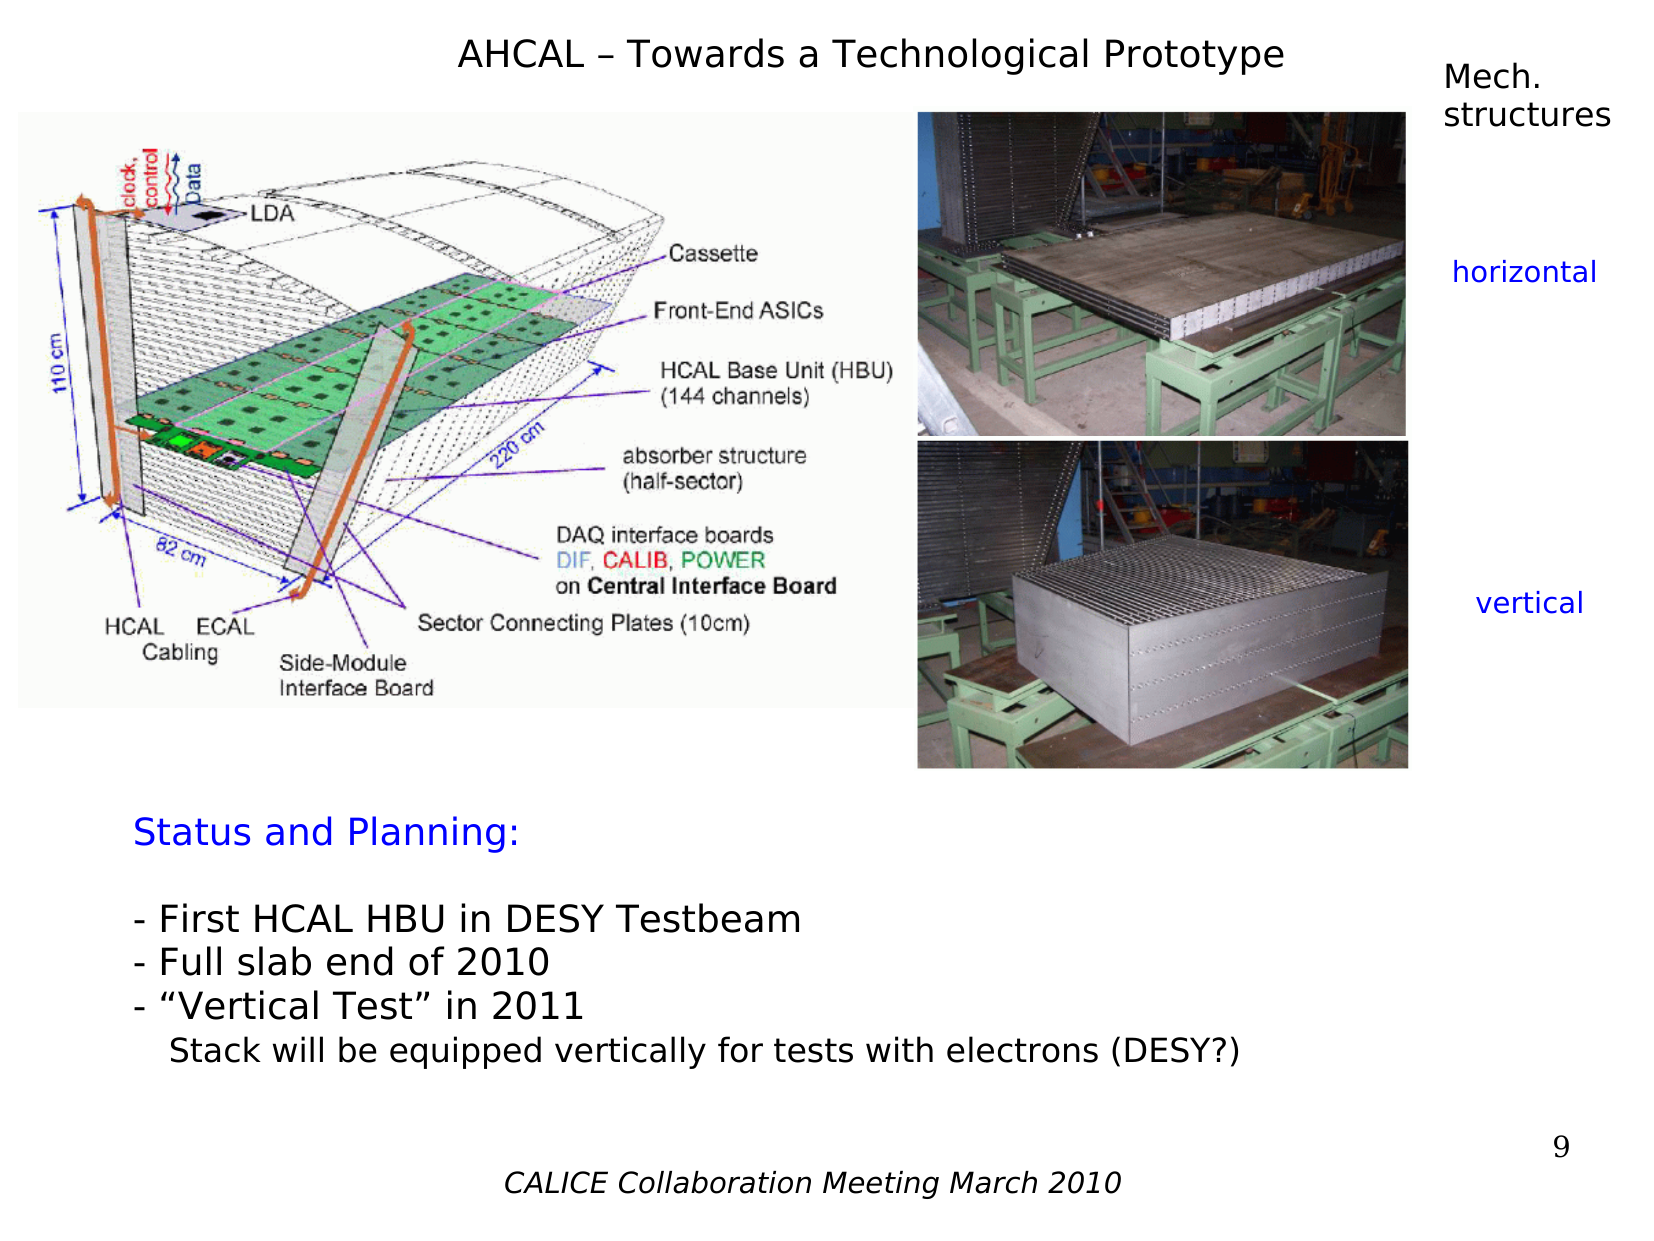

AHCAL – Towards a Technological Prototype
Mech.
structures
horizontal
vertical
Status and Planning:
- First HCAL HBU in DESY Testbeam
- Full slab end of 2010
- “Vertical Test” in 2011
 Stack will be equipped vertically for tests with electrons (DESY?)
9